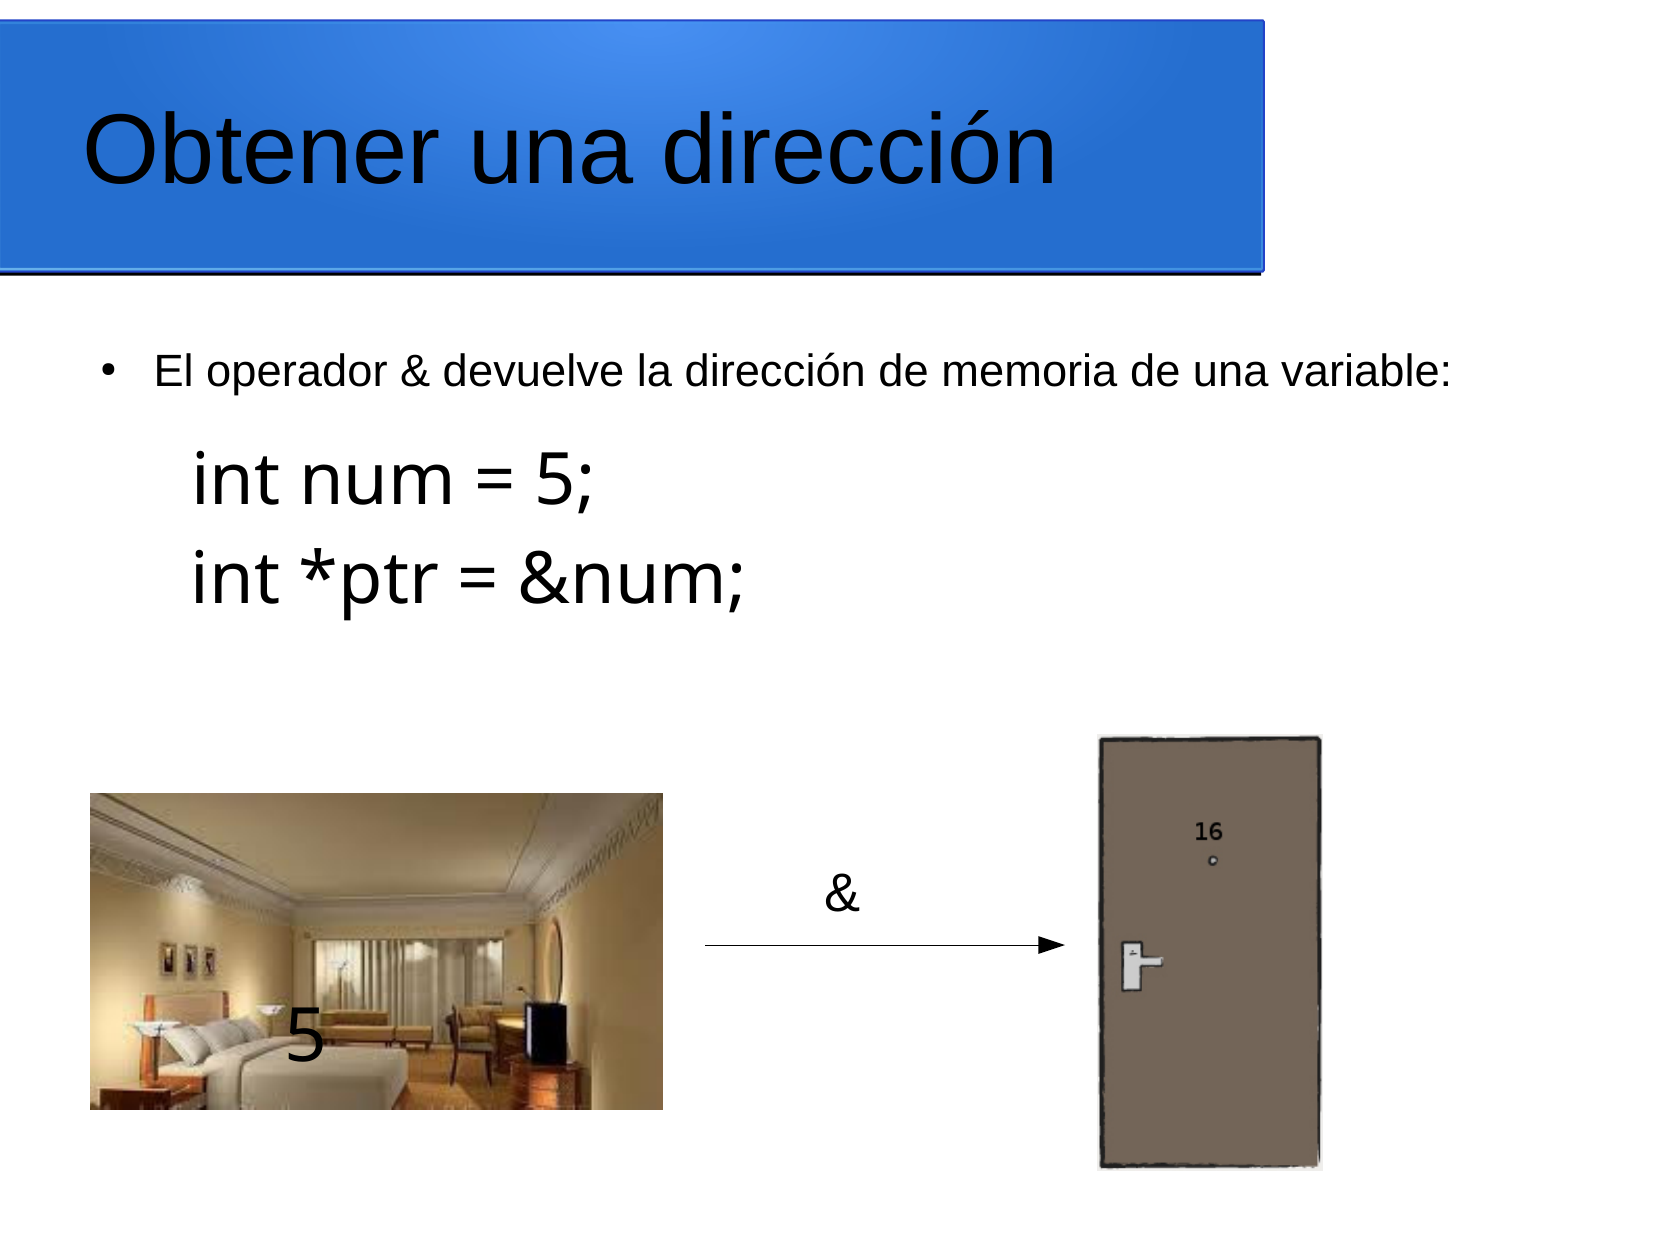

# Obtener una dirección
El operador & devuelve la dirección de memoria de una variable:
 int num = 5;
 int *ptr = &num;
&
5